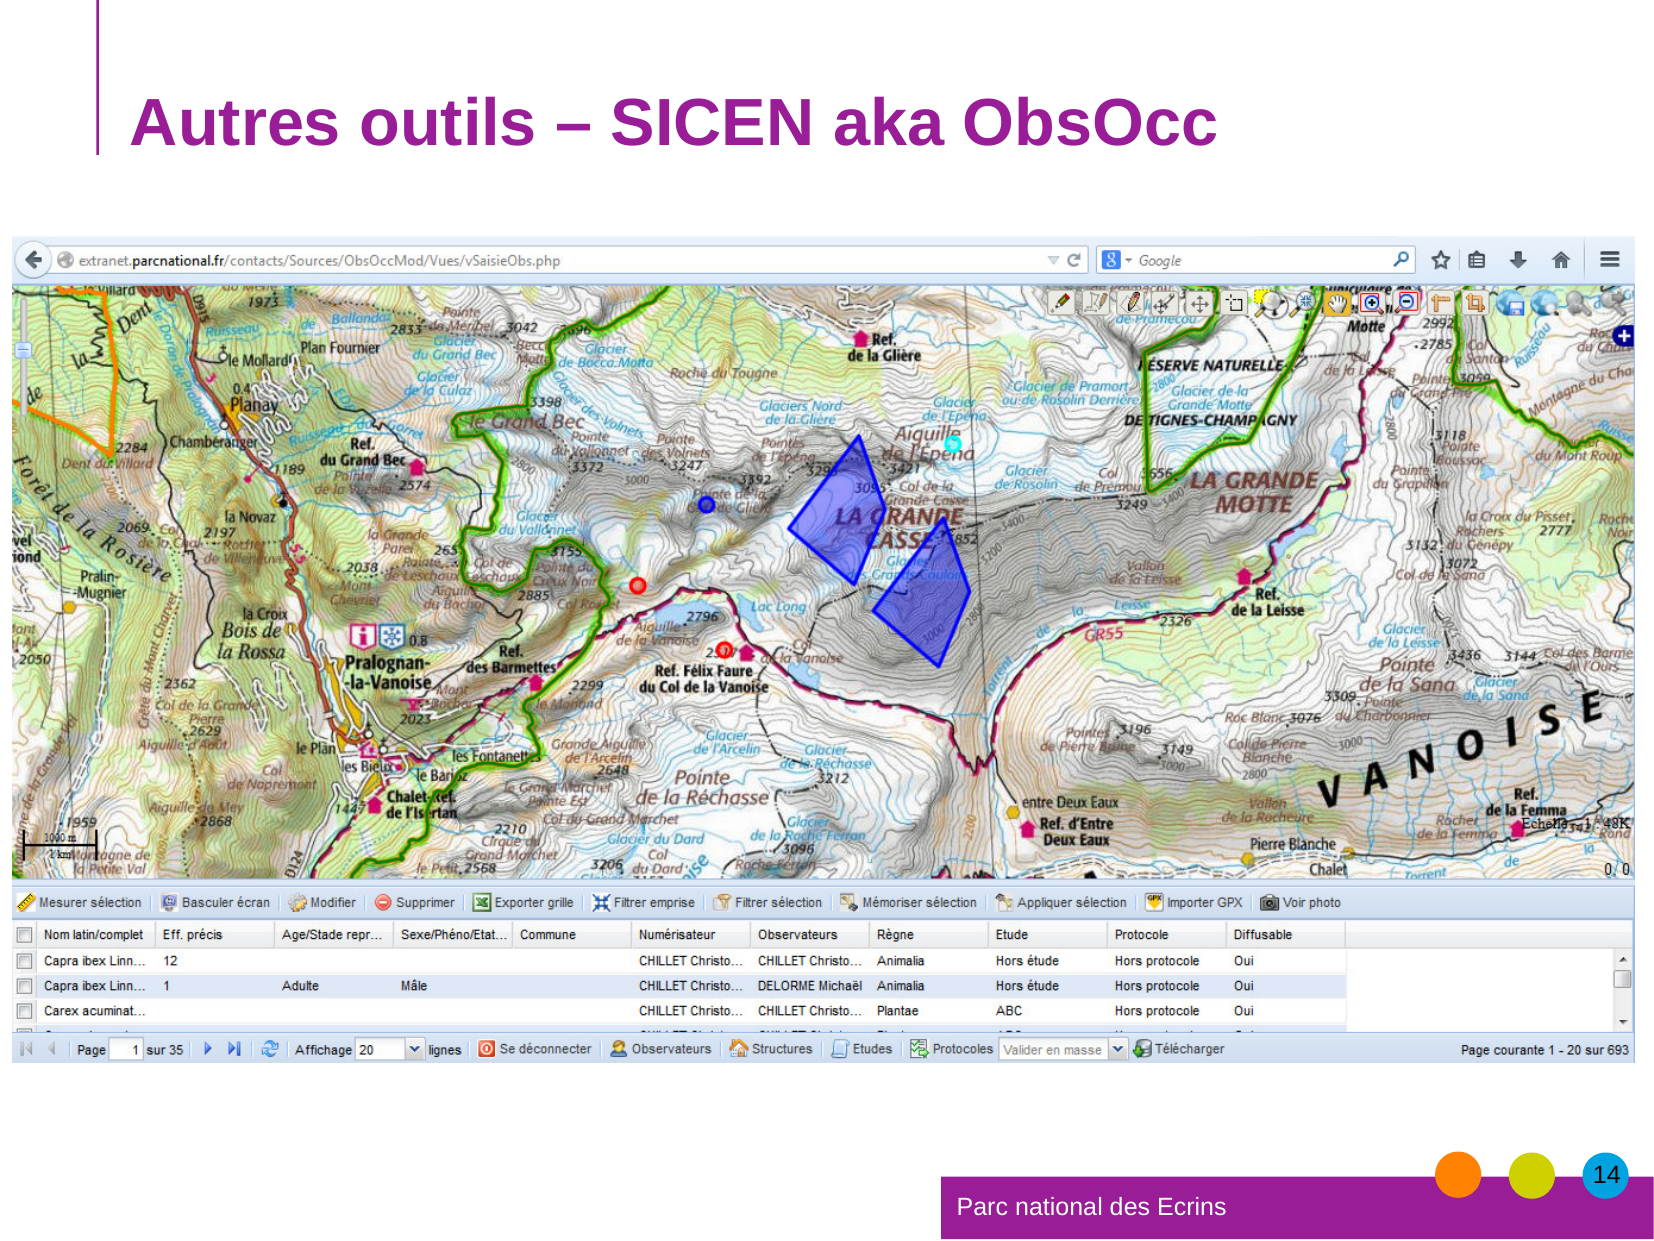

# Autres outils – SICEN aka ObsOcc